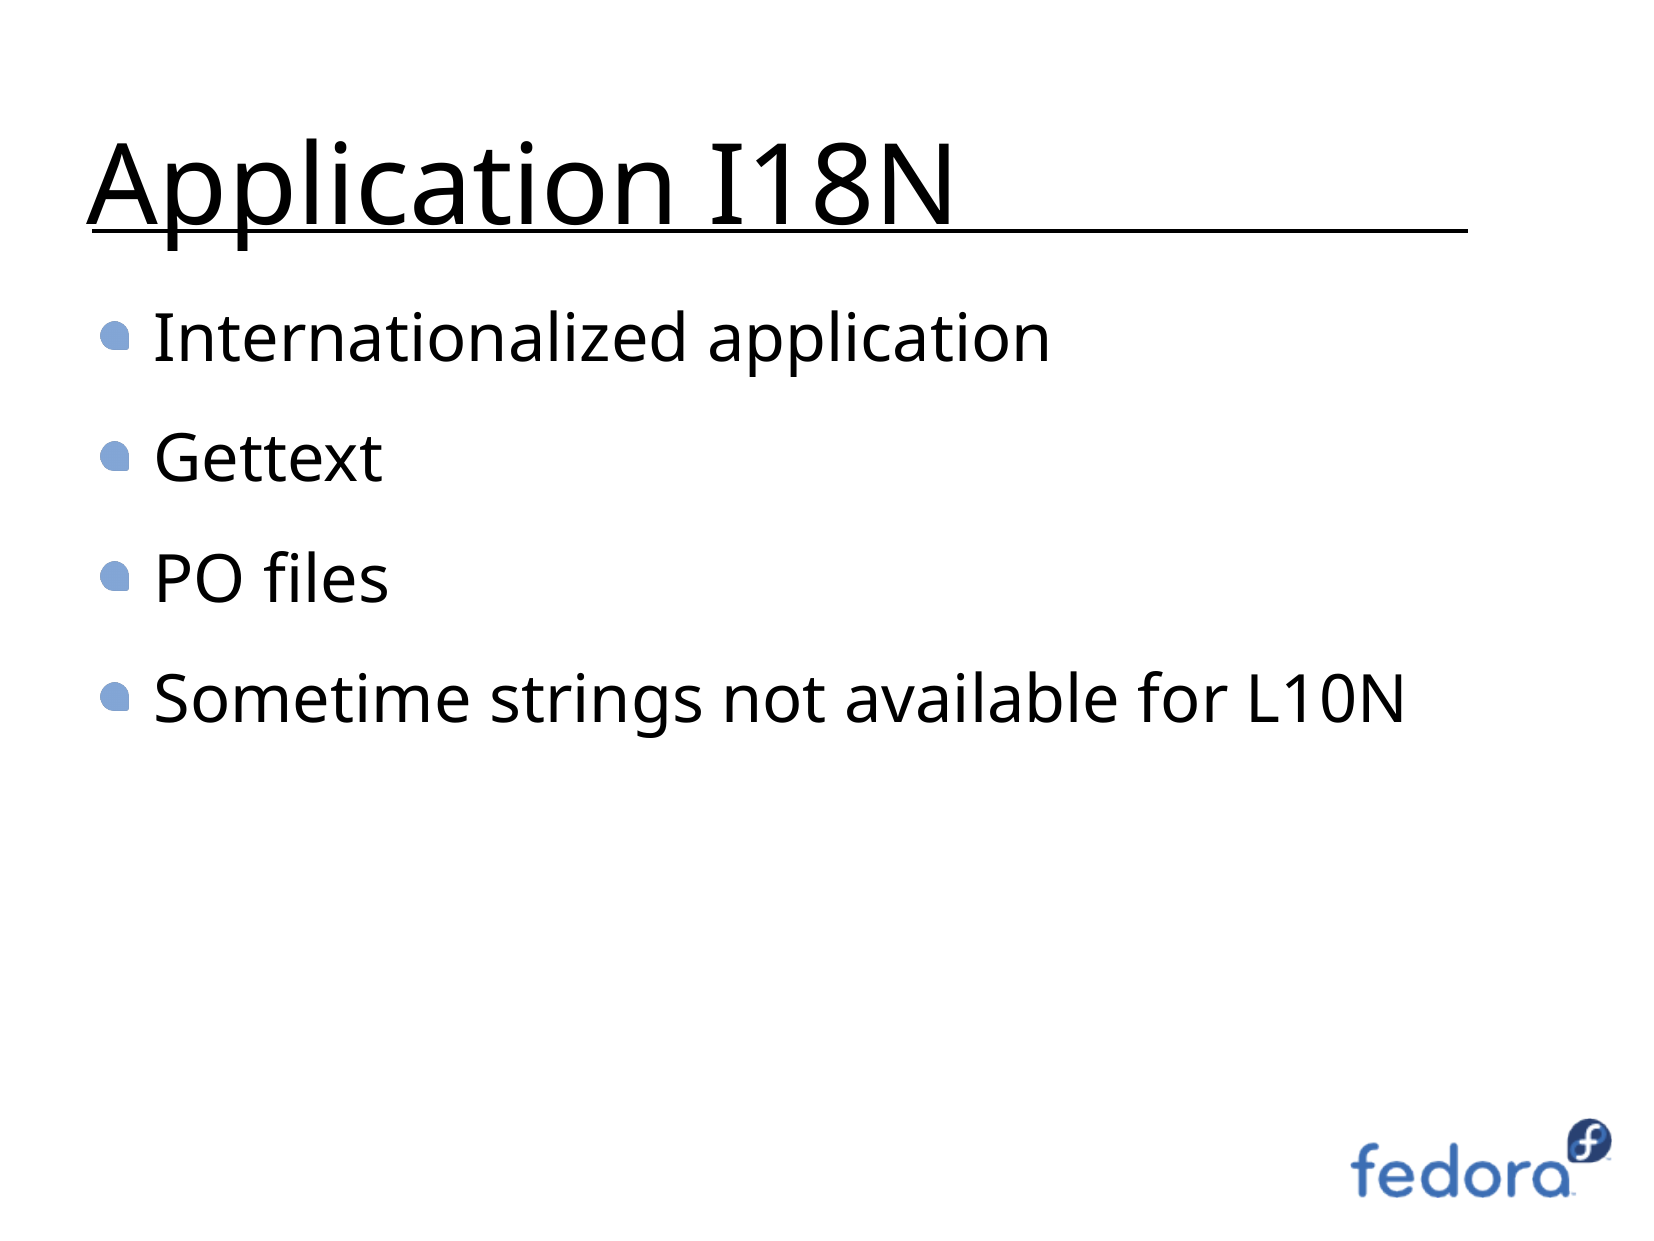

# Application I18N
Internationalized application
Gettext
PO files
Sometime strings not available for L10N